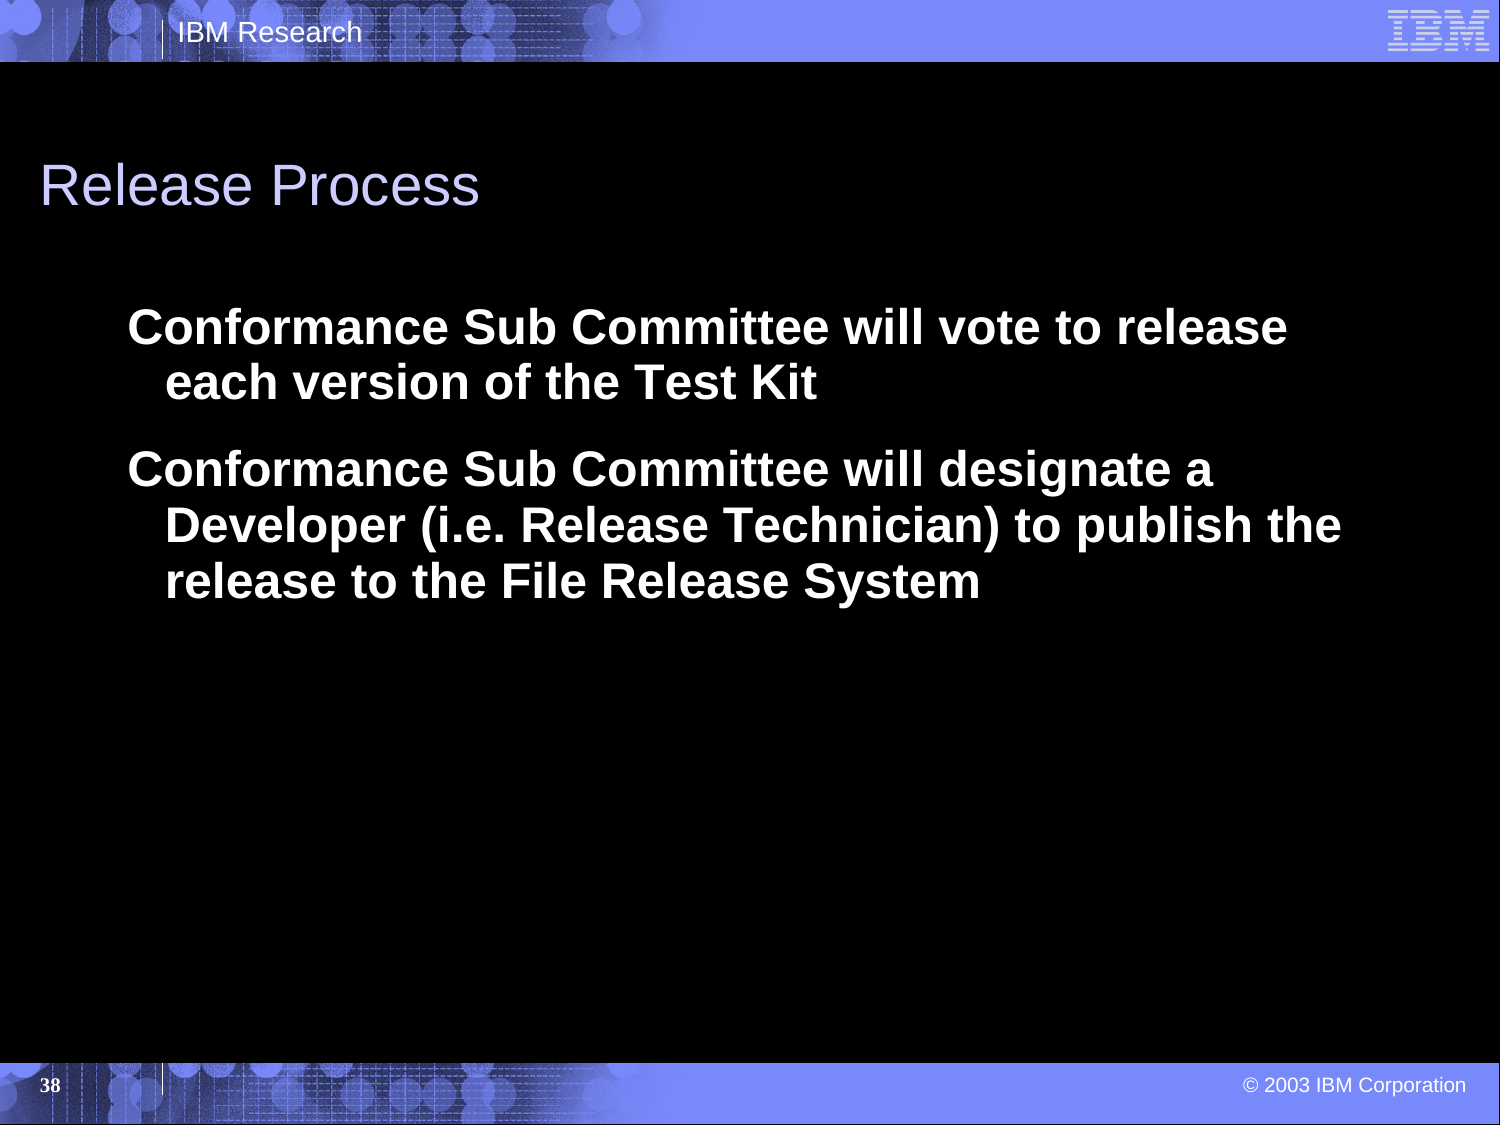

# Release Process
Conformance Sub Committee will vote to release each version of the Test Kit
Conformance Sub Committee will designate a Developer (i.e. Release Technician) to publish the release to the File Release System
38